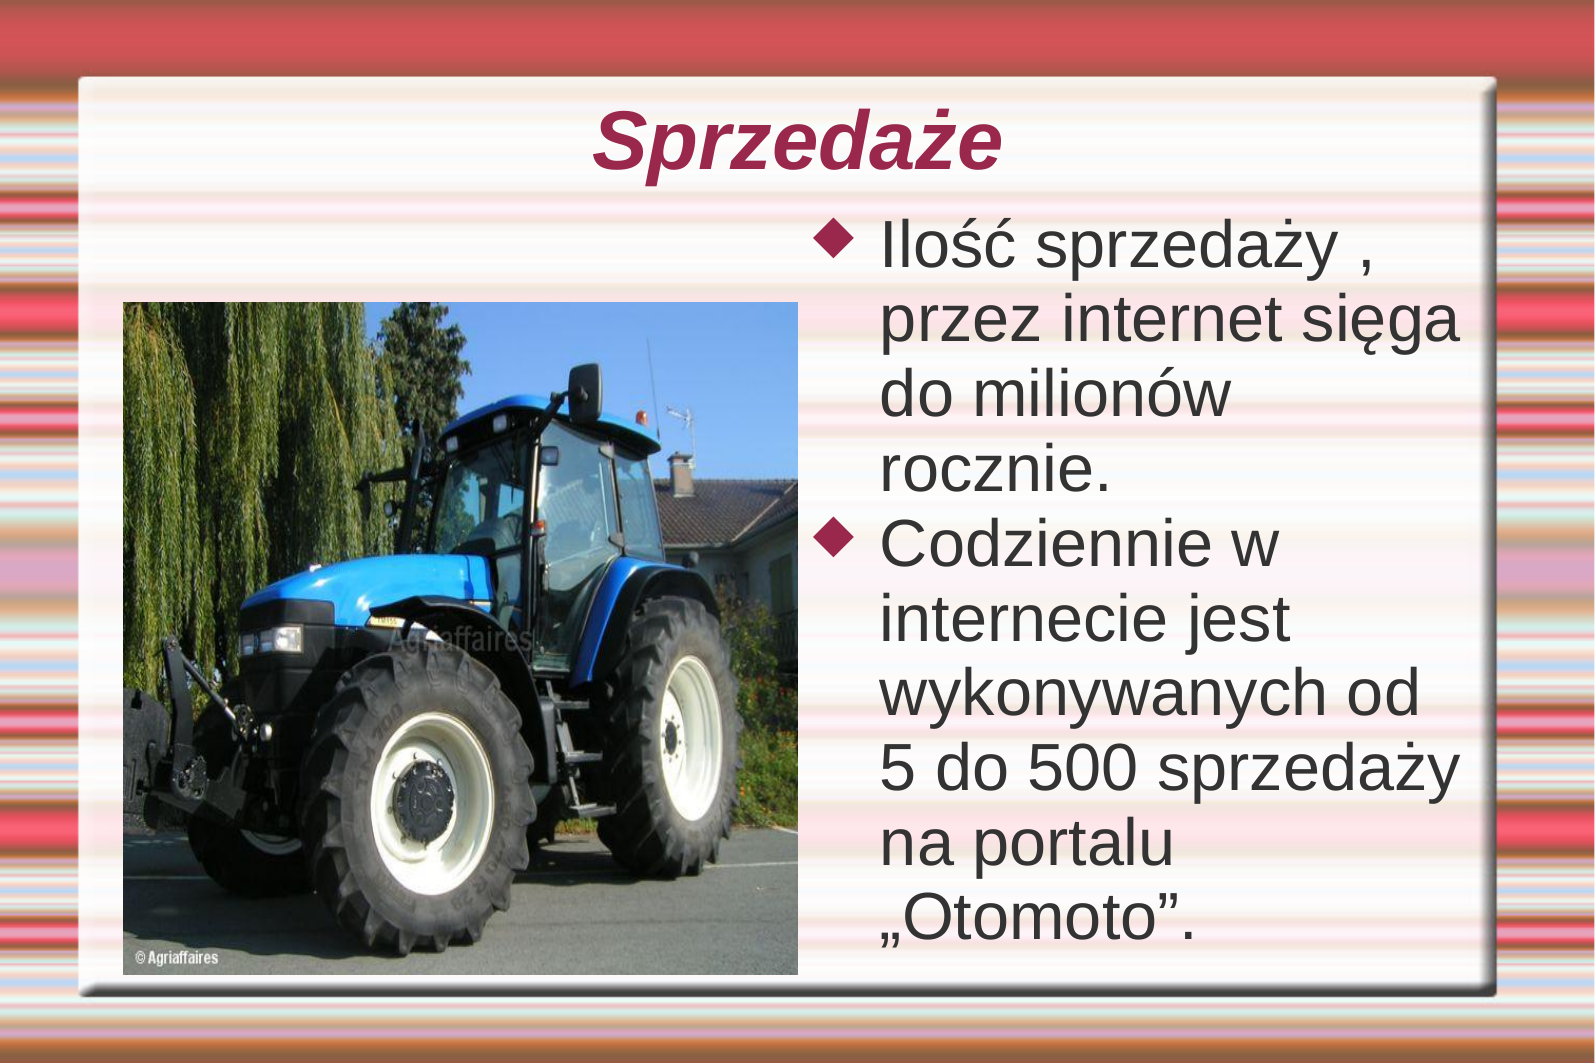

# Sprzedaże
Ilość sprzedaży , przez internet sięga do milionów rocznie.
Codziennie w internecie jest wykonywanych od 5 do 500 sprzedaży na portalu „Otomoto”.